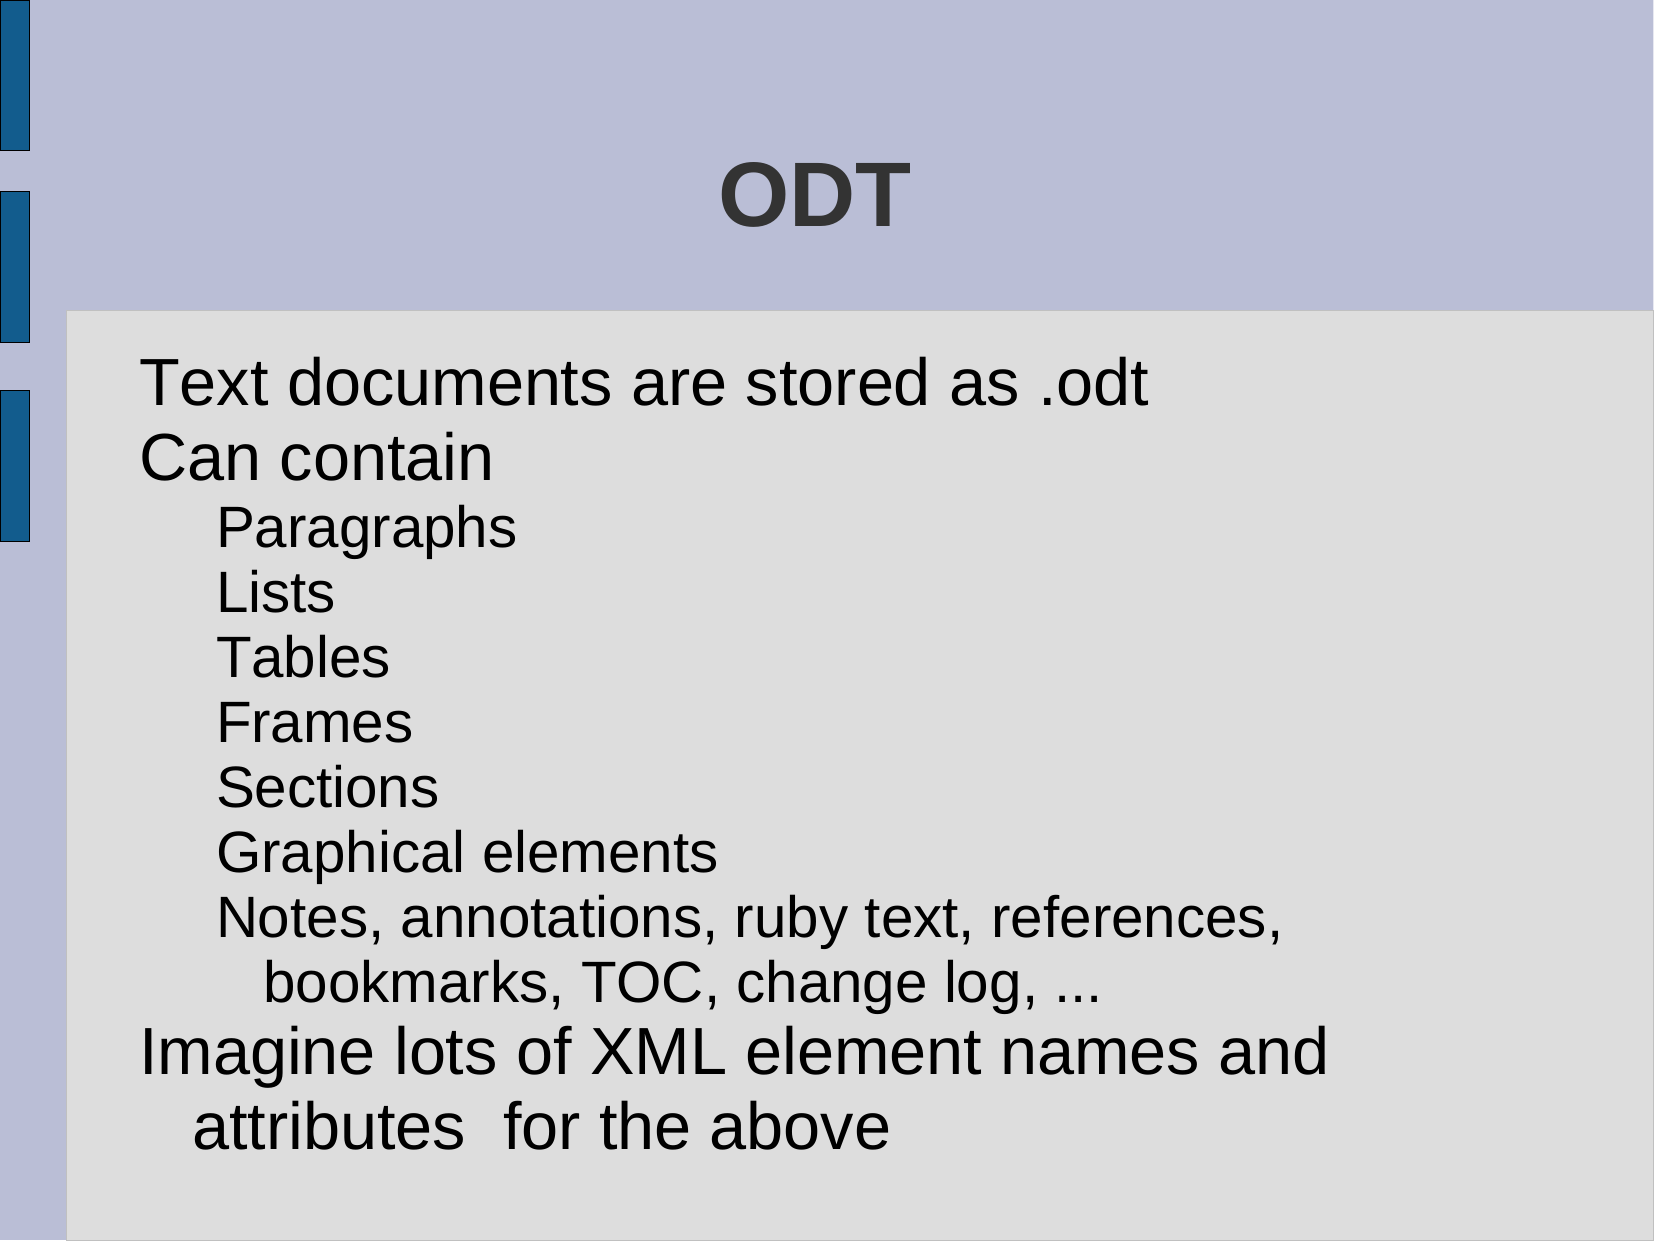

# ODT
Text documents are stored as .odt
Can contain
Paragraphs
Lists
Tables
Frames
Sections
Graphical elements
Notes, annotations, ruby text, references, bookmarks, TOC, change log, ...
Imagine lots of XML element names and attributes for the above